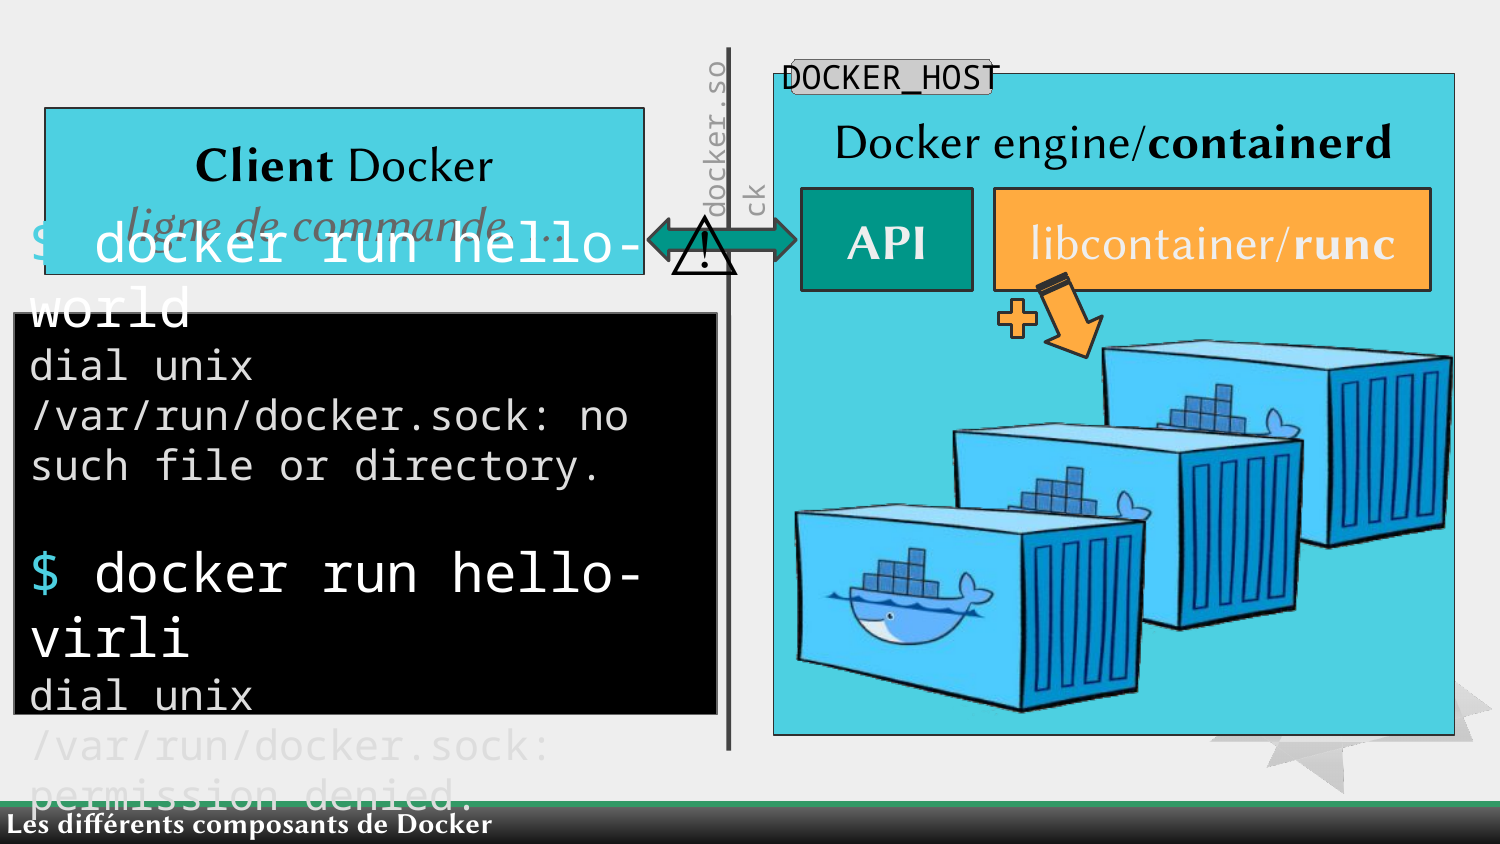

DOCKER_HOST
Docker engine/containerd
docker.sock
Client Docker
ligne de commande, ...
API
libcontainer/runc
⚠️
$ docker run hello-world
dial unix /var/run/docker.sock: no such file or directory.
$ docker run hello-virli
dial unix /var/run/docker.sock: permission denied.
# Les différents composants de Docker